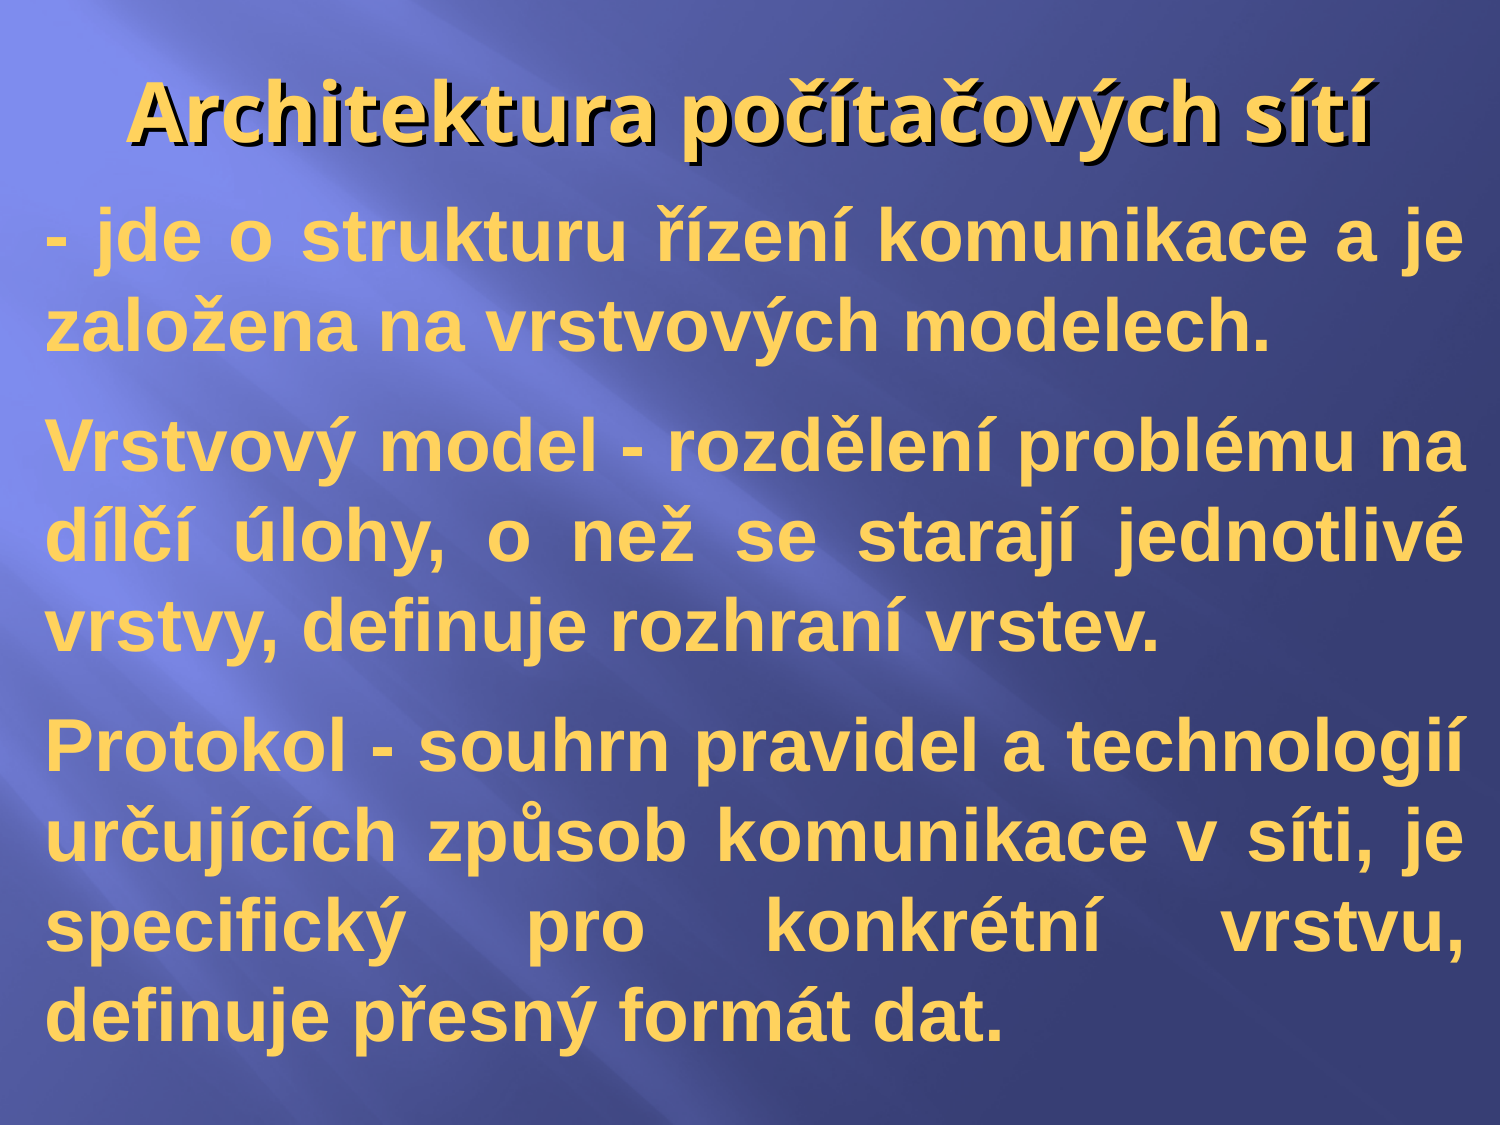

# Architektura počítačových sítí
- jde o strukturu řízení komunikace a je založena na vrstvových modelech.
Vrstvový model - rozdělení problému na dílčí úlohy, o než se starají jednotlivé vrstvy, definuje rozhraní vrstev.
Protokol - souhrn pravidel a technologií určujících způsob komunikace v síti, je specifický pro konkrétní vrstvu, definuje přesný formát dat.